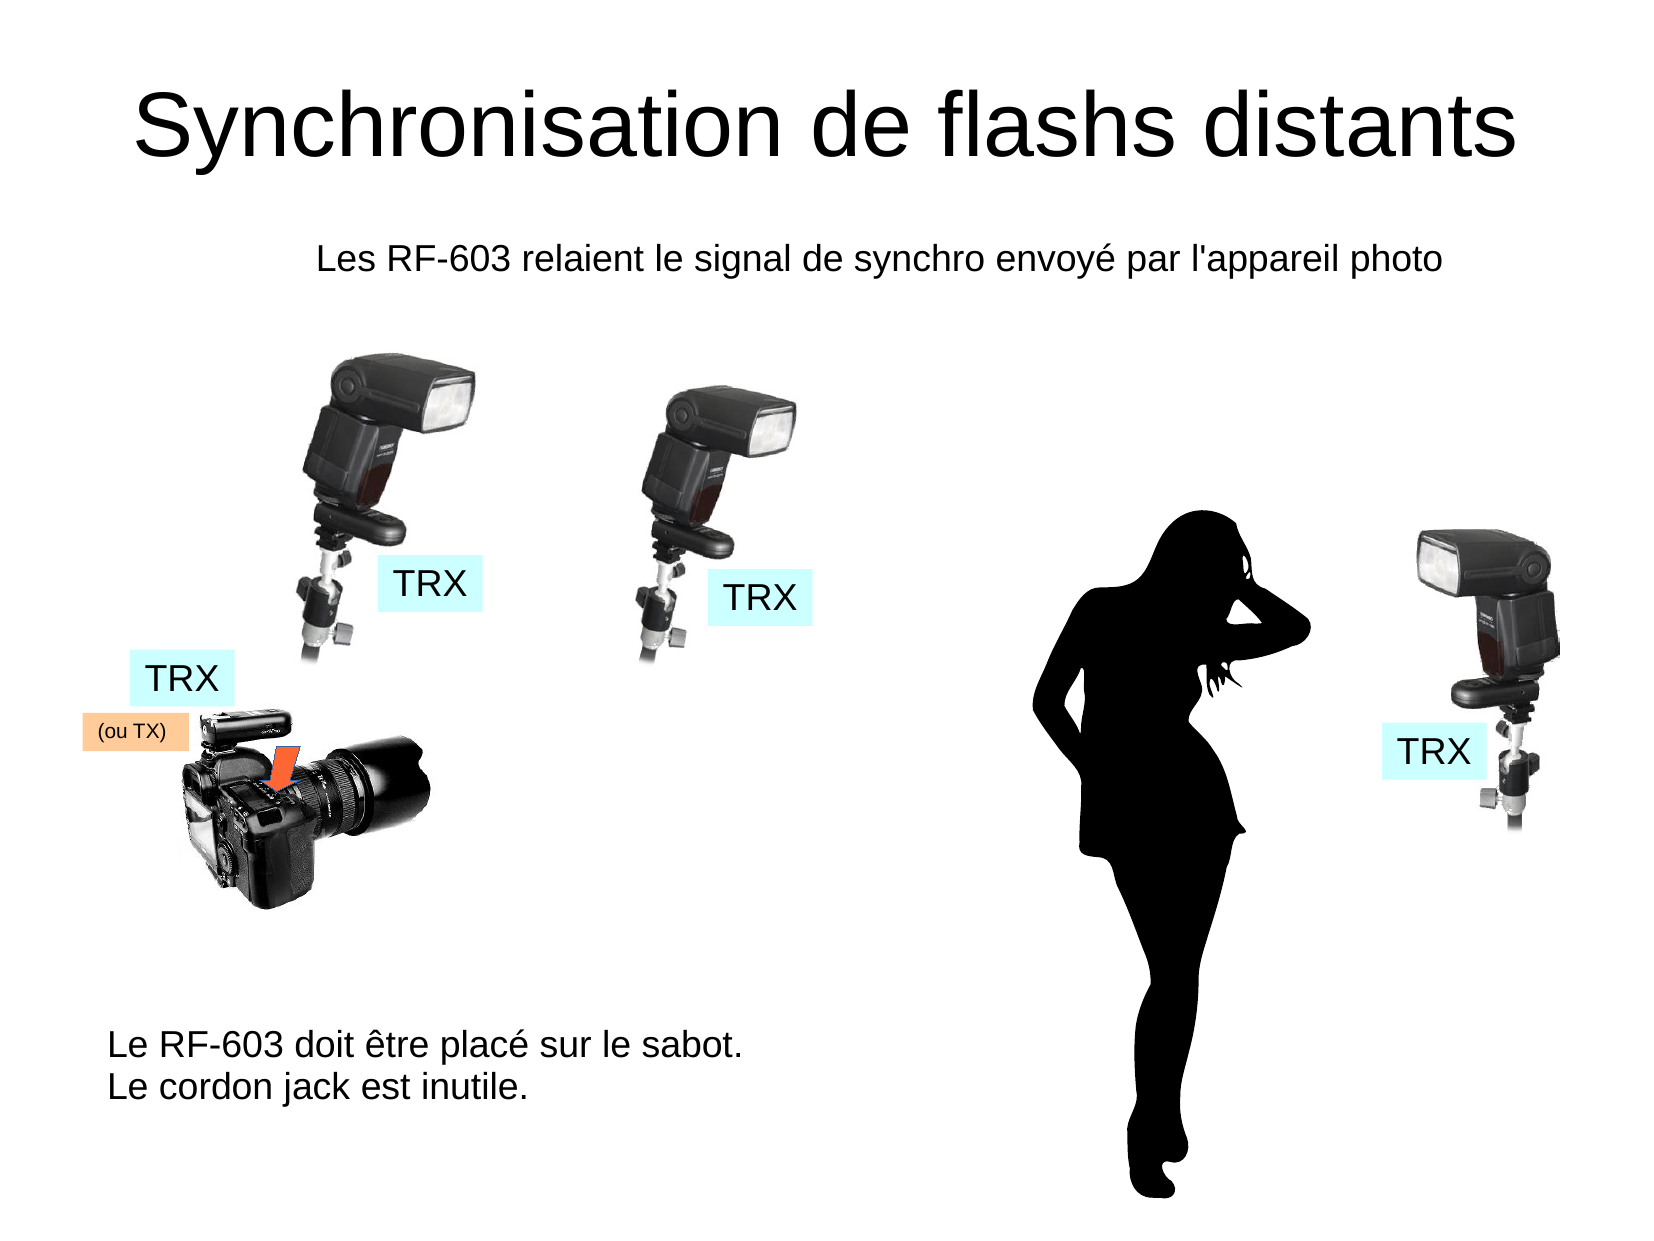

# Synchronisation de flashs distants
Les RF-603 relaient le signal de synchro envoyé par l'appareil photo
TRX
TRX
TRX
(ou TX)
TRX
Le RF-603 doit être placé sur le sabot.
Le cordon jack est inutile.